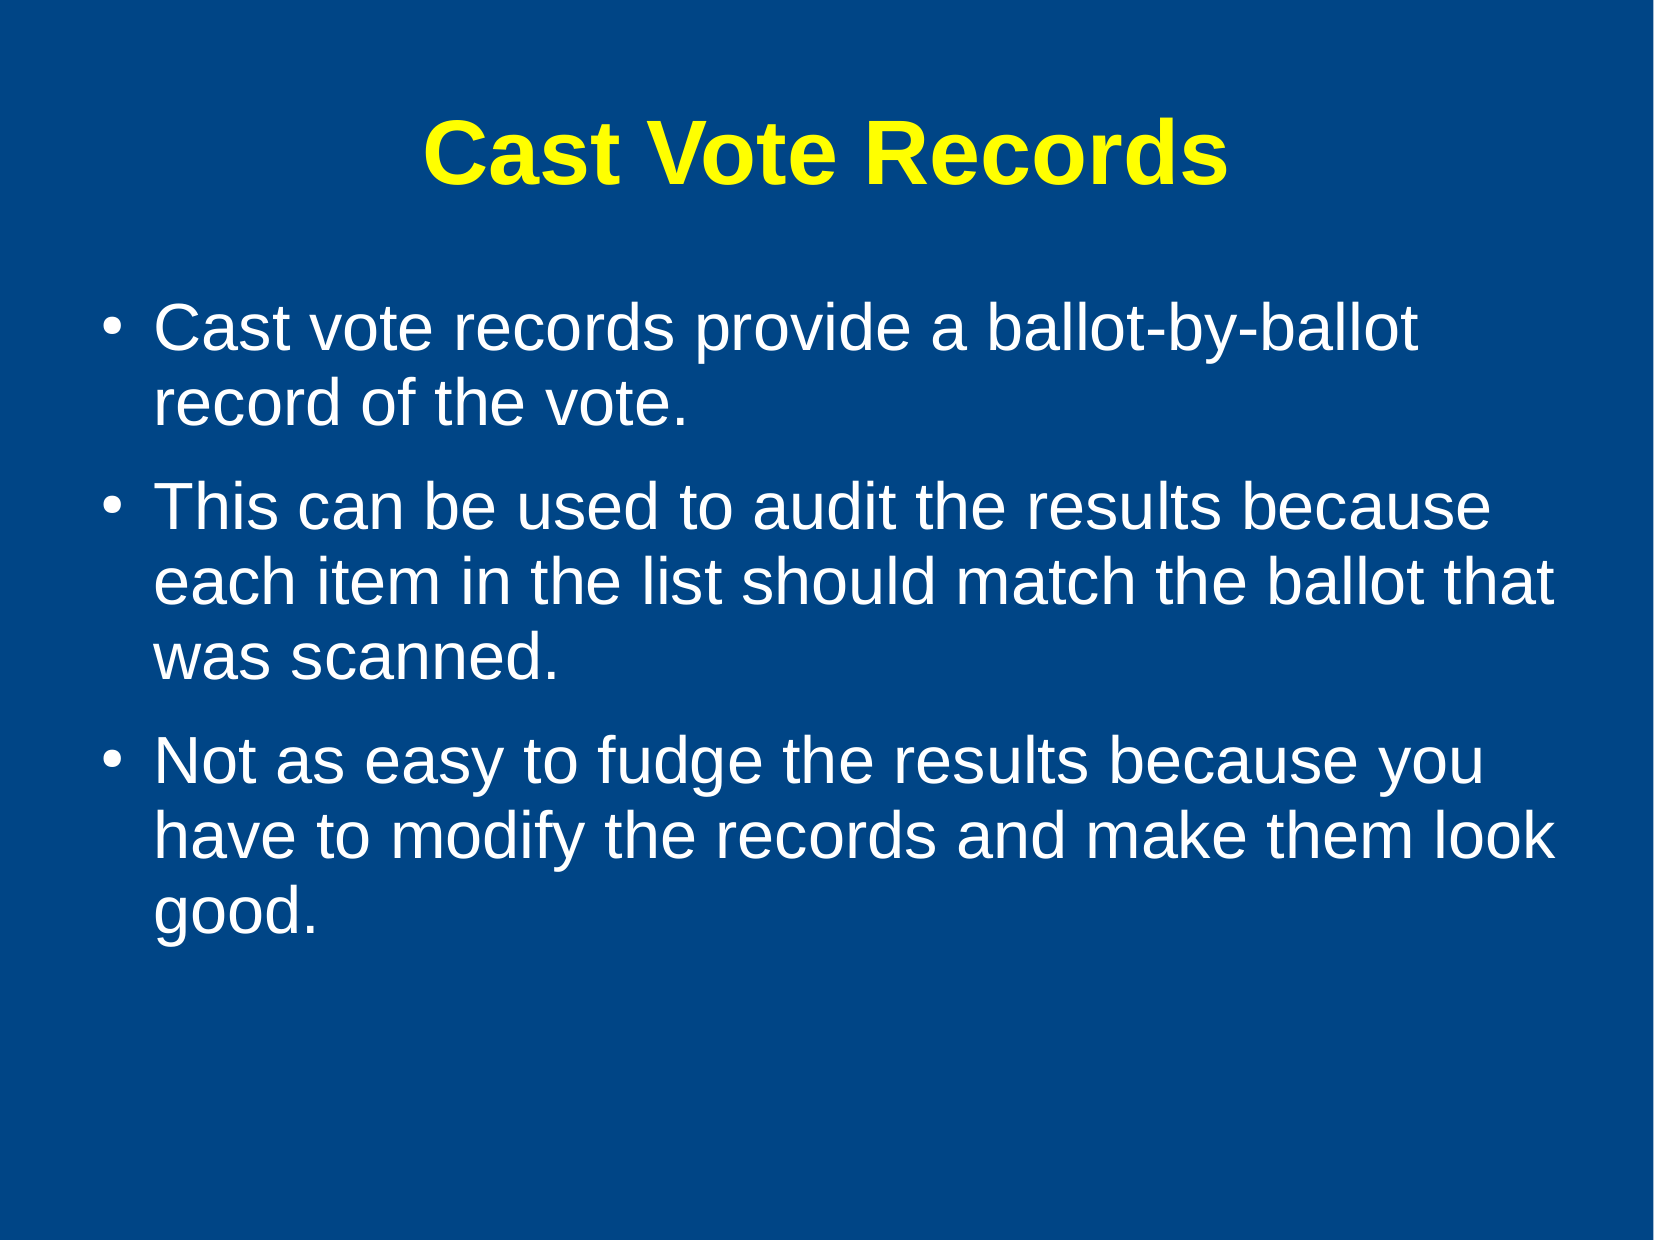

# Cast Vote Records
Cast vote records provide a ballot-by-ballot record of the vote.
This can be used to audit the results because each item in the list should match the ballot that was scanned.
Not as easy to fudge the results because you have to modify the records and make them look good.